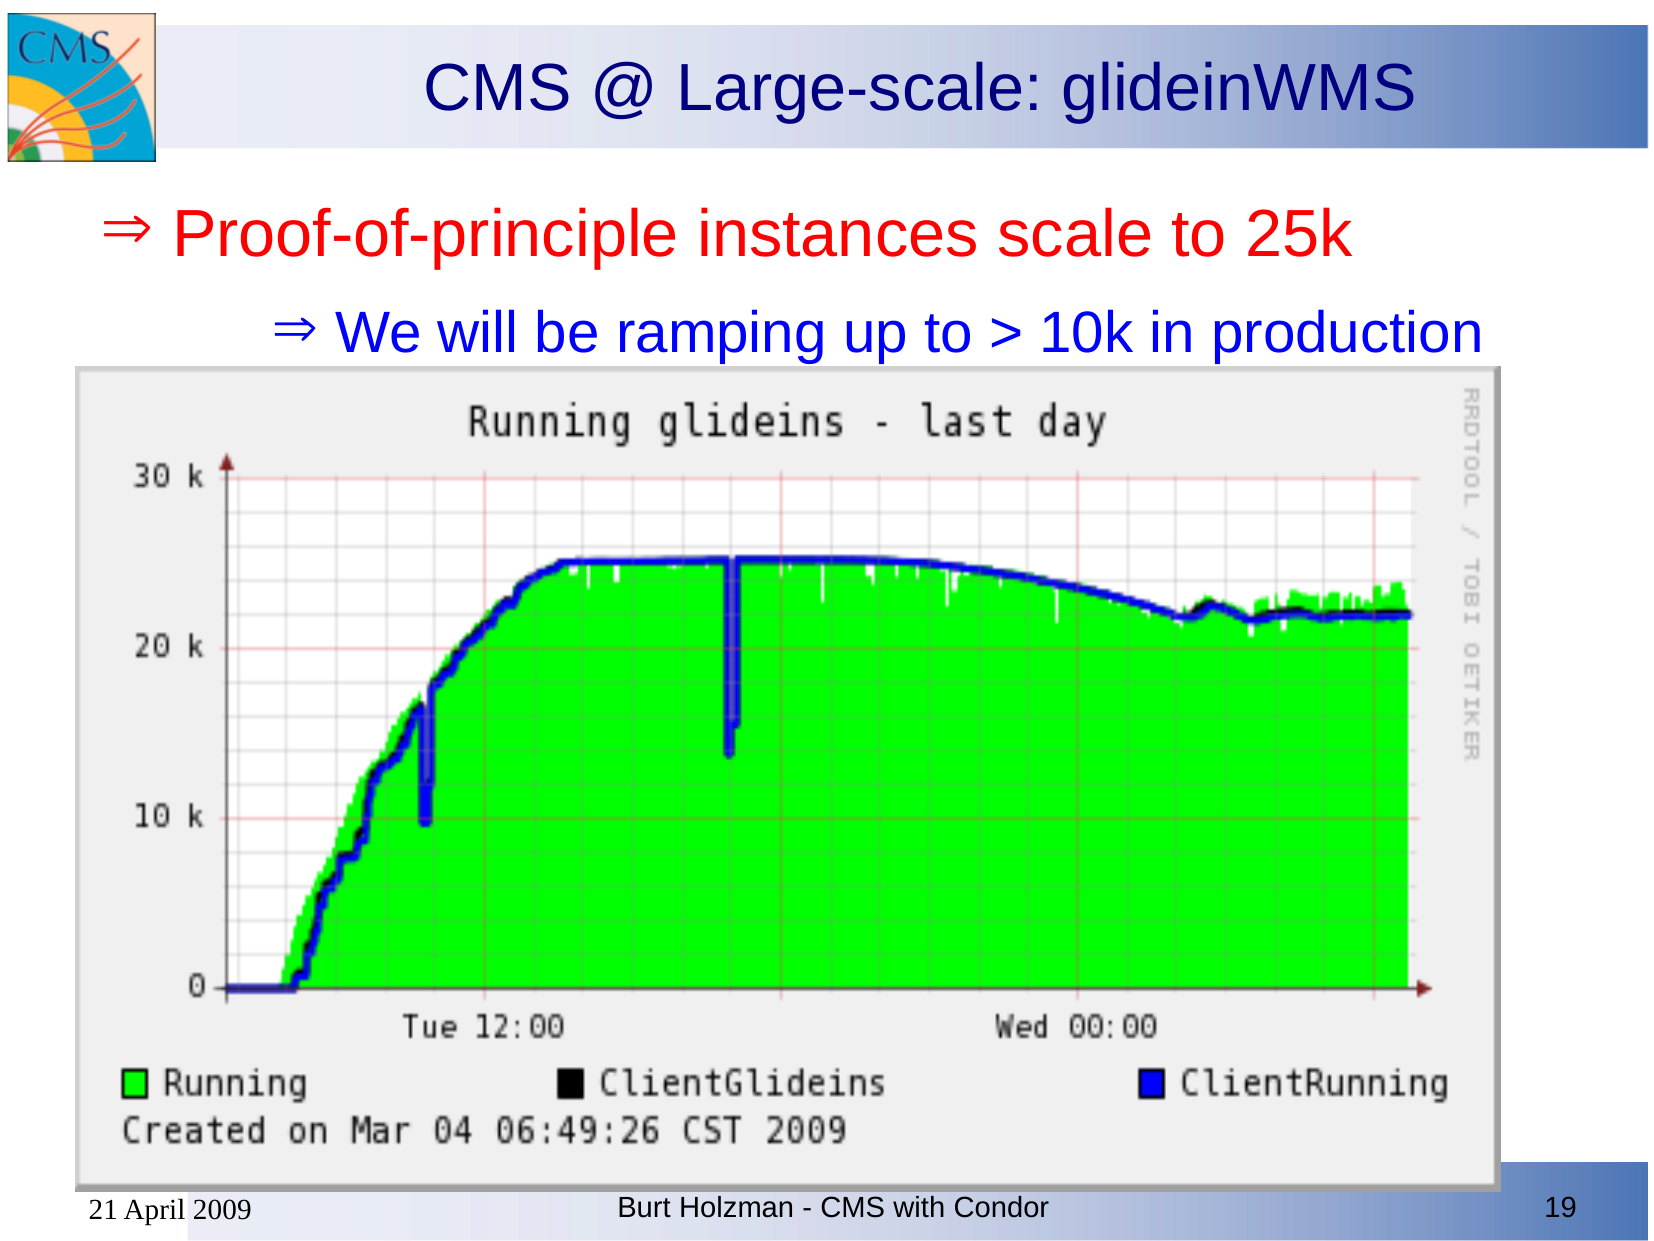

# CMS @ Large-scale: glideinWMS
 Proof-of-principle instances scale to 25k
 We will be ramping up to > 10k in production
Burt Holzman - CMS with Condor
19
21 April 2009